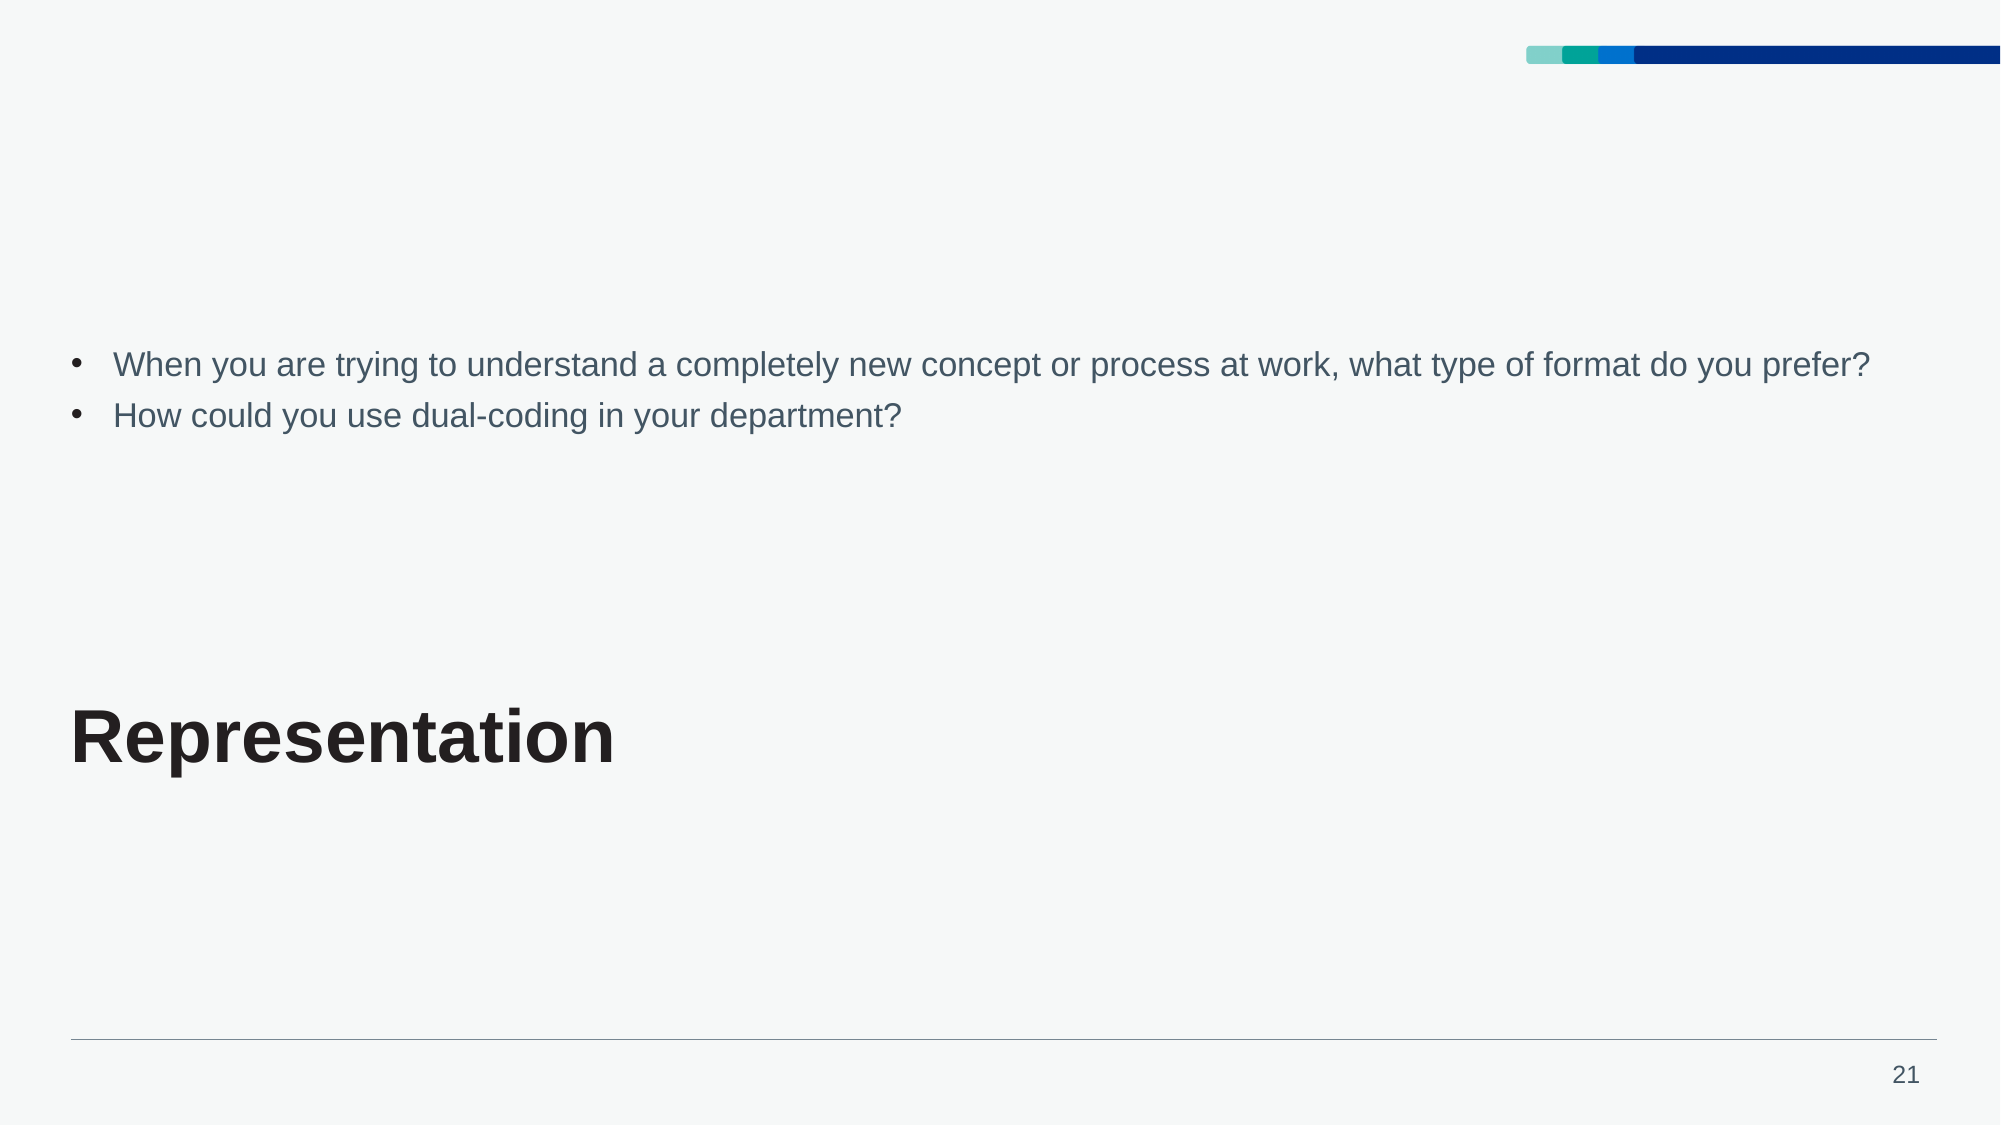

# When you are trying to understand a completely new concept or process at work, what type of format do you prefer?
How could you use dual-coding in your department?
Representation